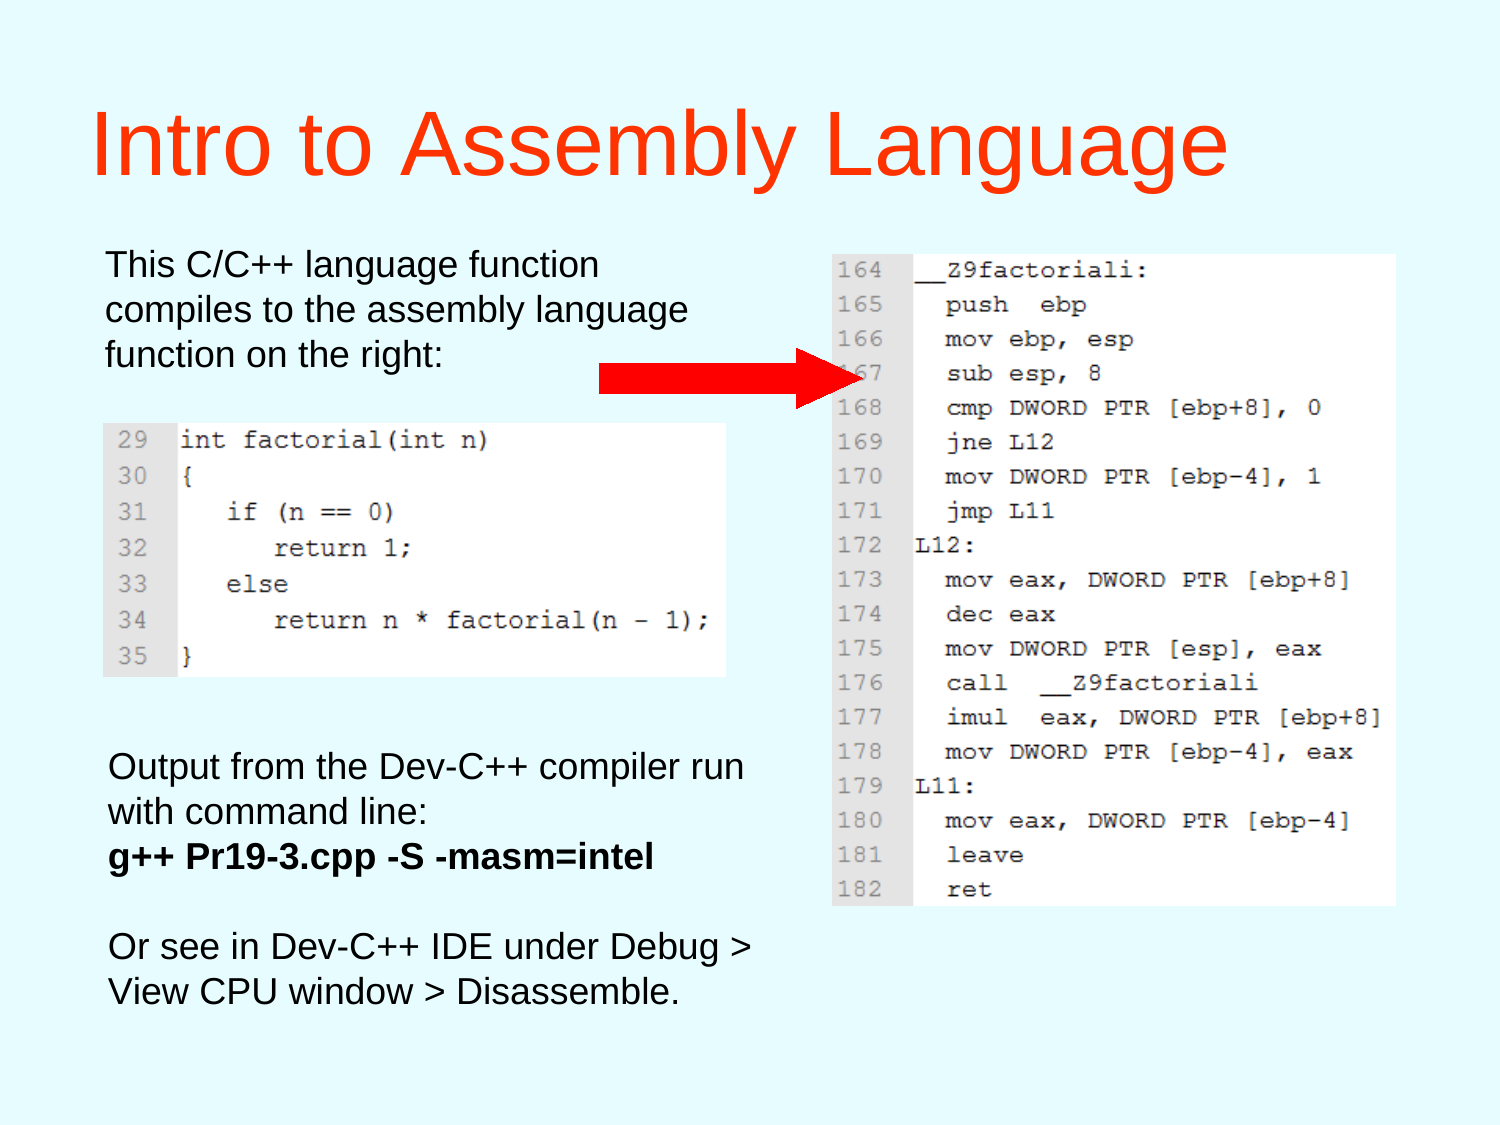

# Intro to Assembly Language
This C/C++ language function compiles to the assembly language function on the right:
Output from the Dev-C++ compiler run with command line:
g++ Pr19-3.cpp -S -masm=intel
Or see in Dev-C++ IDE under Debug > View CPU window > Disassemble.